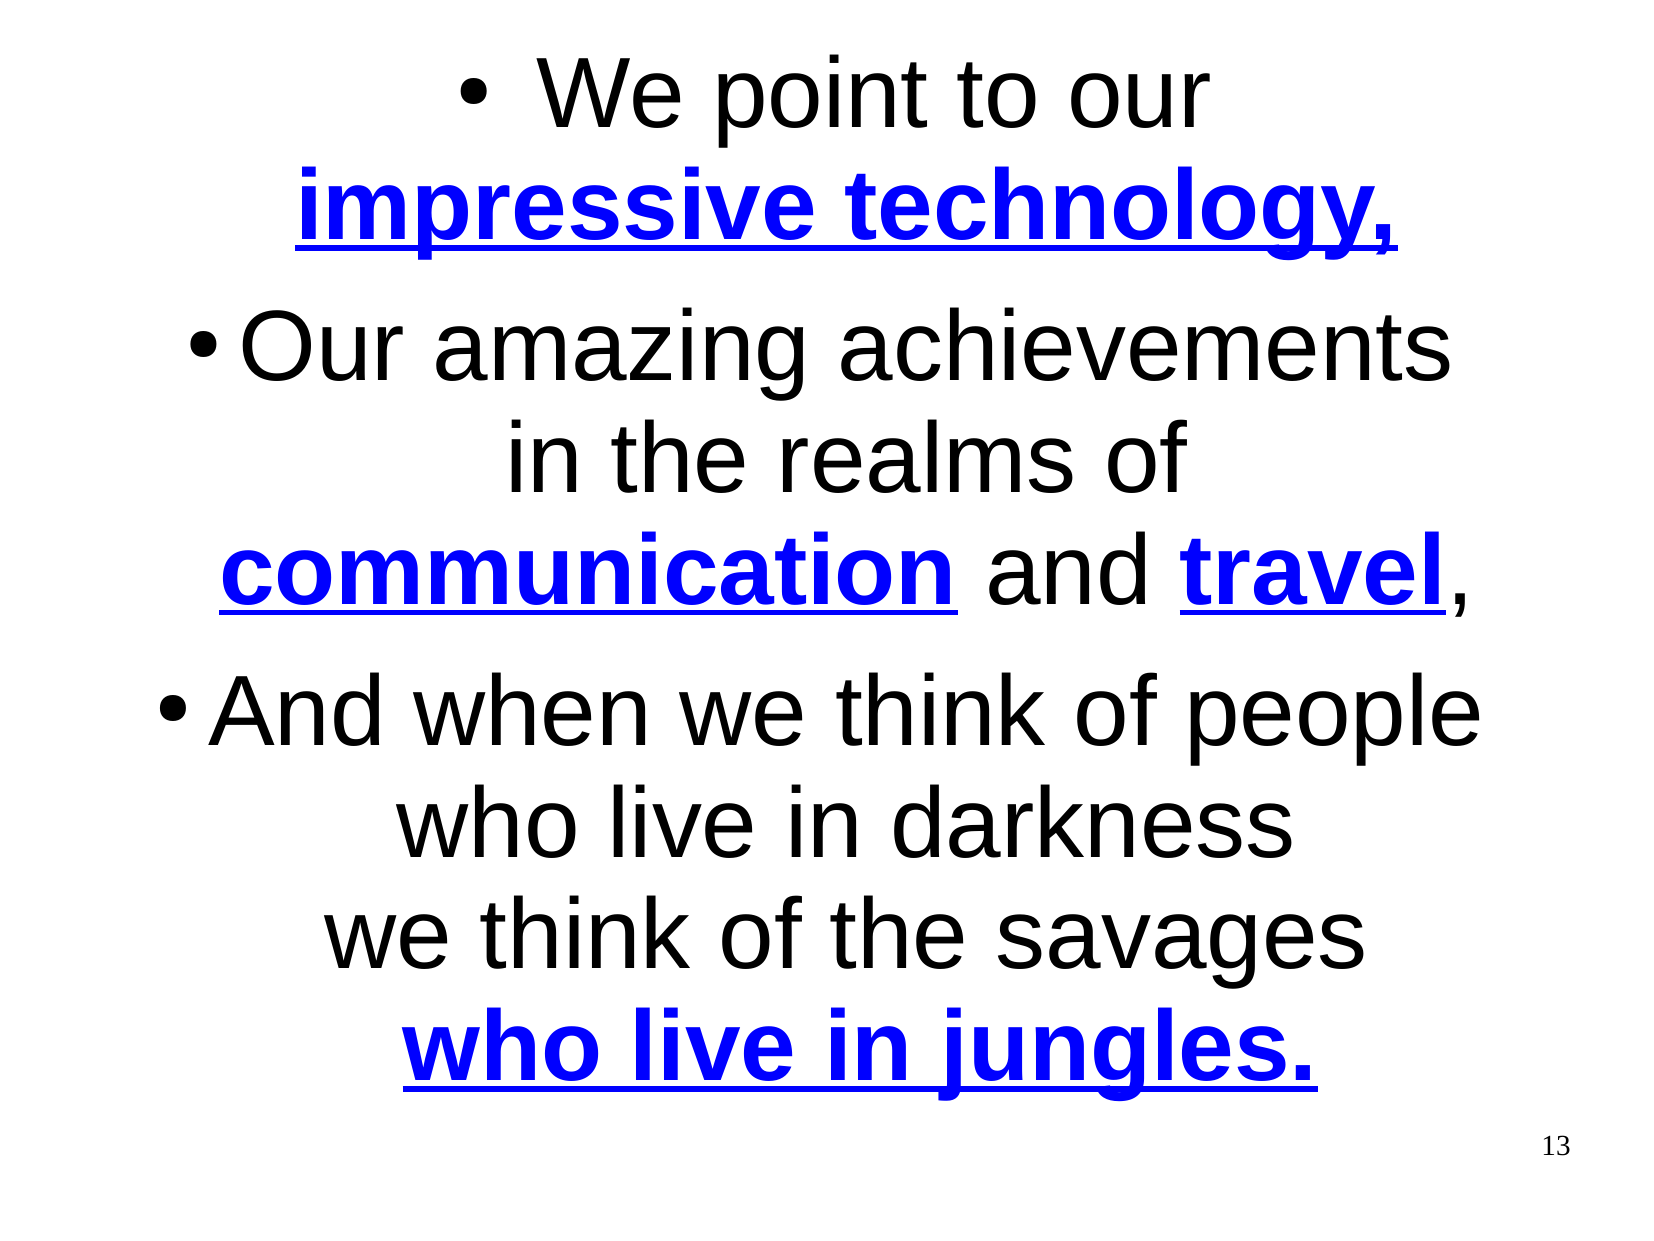

# We point to our impressive technology,
Our amazing achievements
in the realms of
communication and travel,
And when we think of people
who live in darkness
we think of the savages
who live in jungles.
13